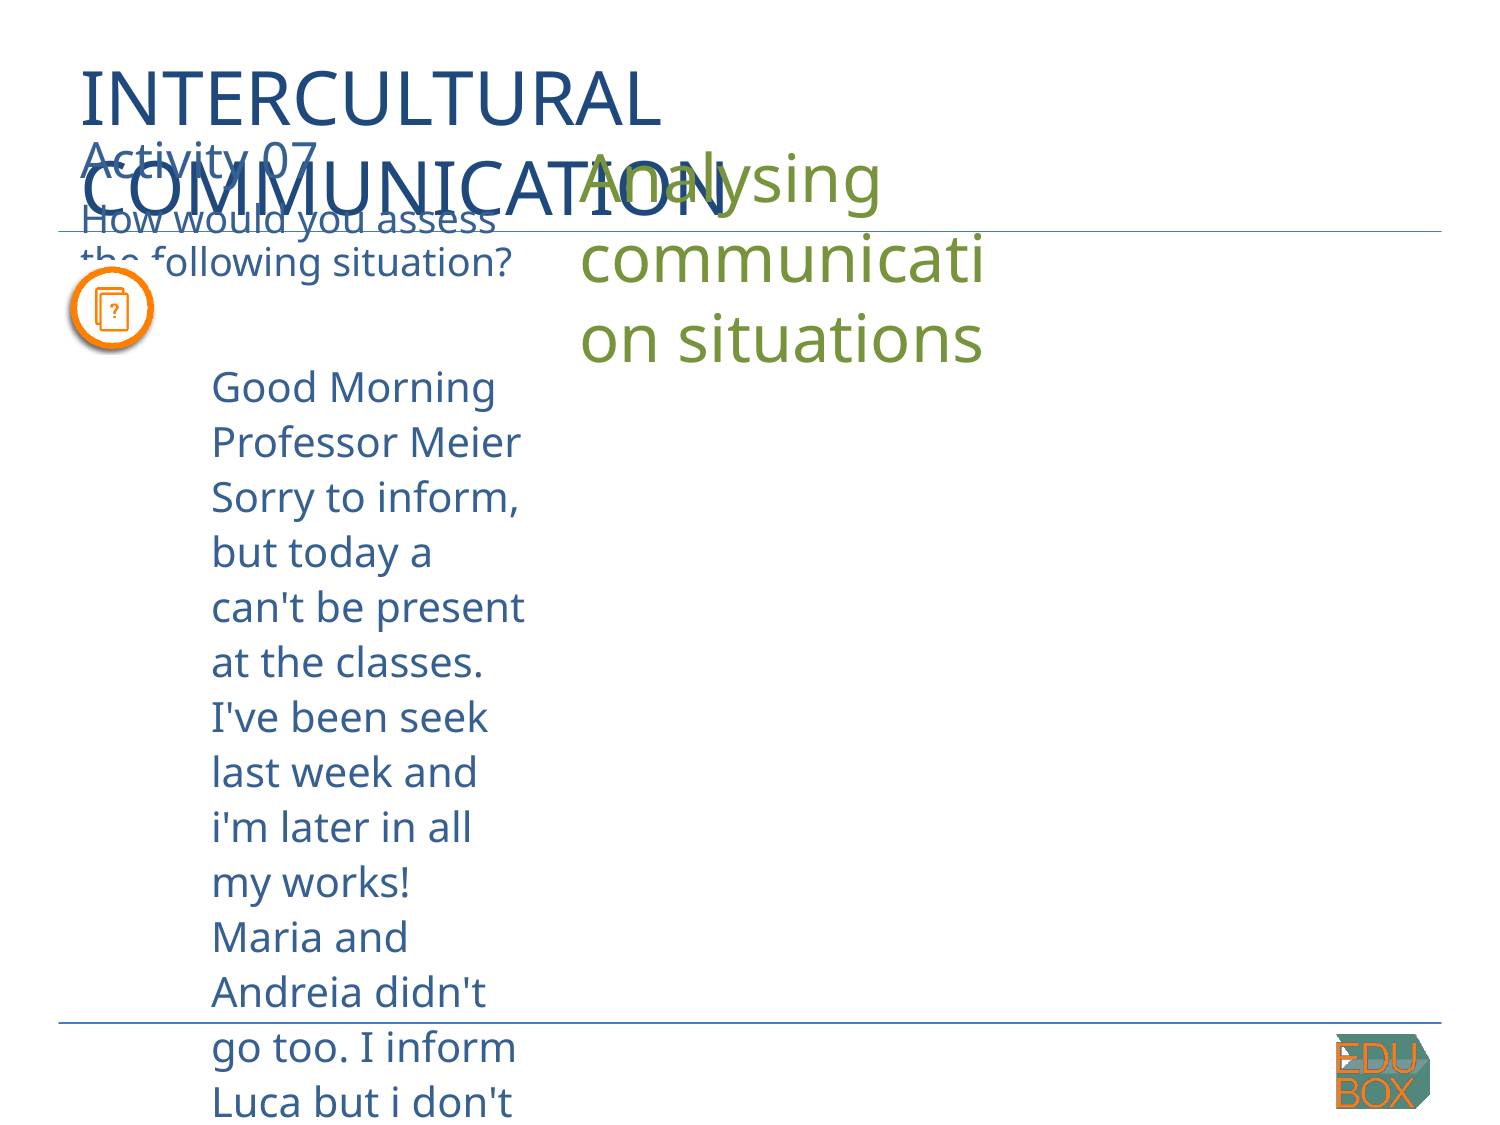

# INTERCULTURAL COMMUNICATION
Activity 07
How would you assess the following situation?
Good Morning Professor Meier
Sorry to inform, but today a can't be present at the classes.
I've been seek last week and i'm later in all my works!
Maria and Andreia didn't go too. I inform Luca but i don't know if he goes or not!
Hope meet professor next week!
Thank you.
Best Regards.
Filipa Meríssimo
Analysing communication situations